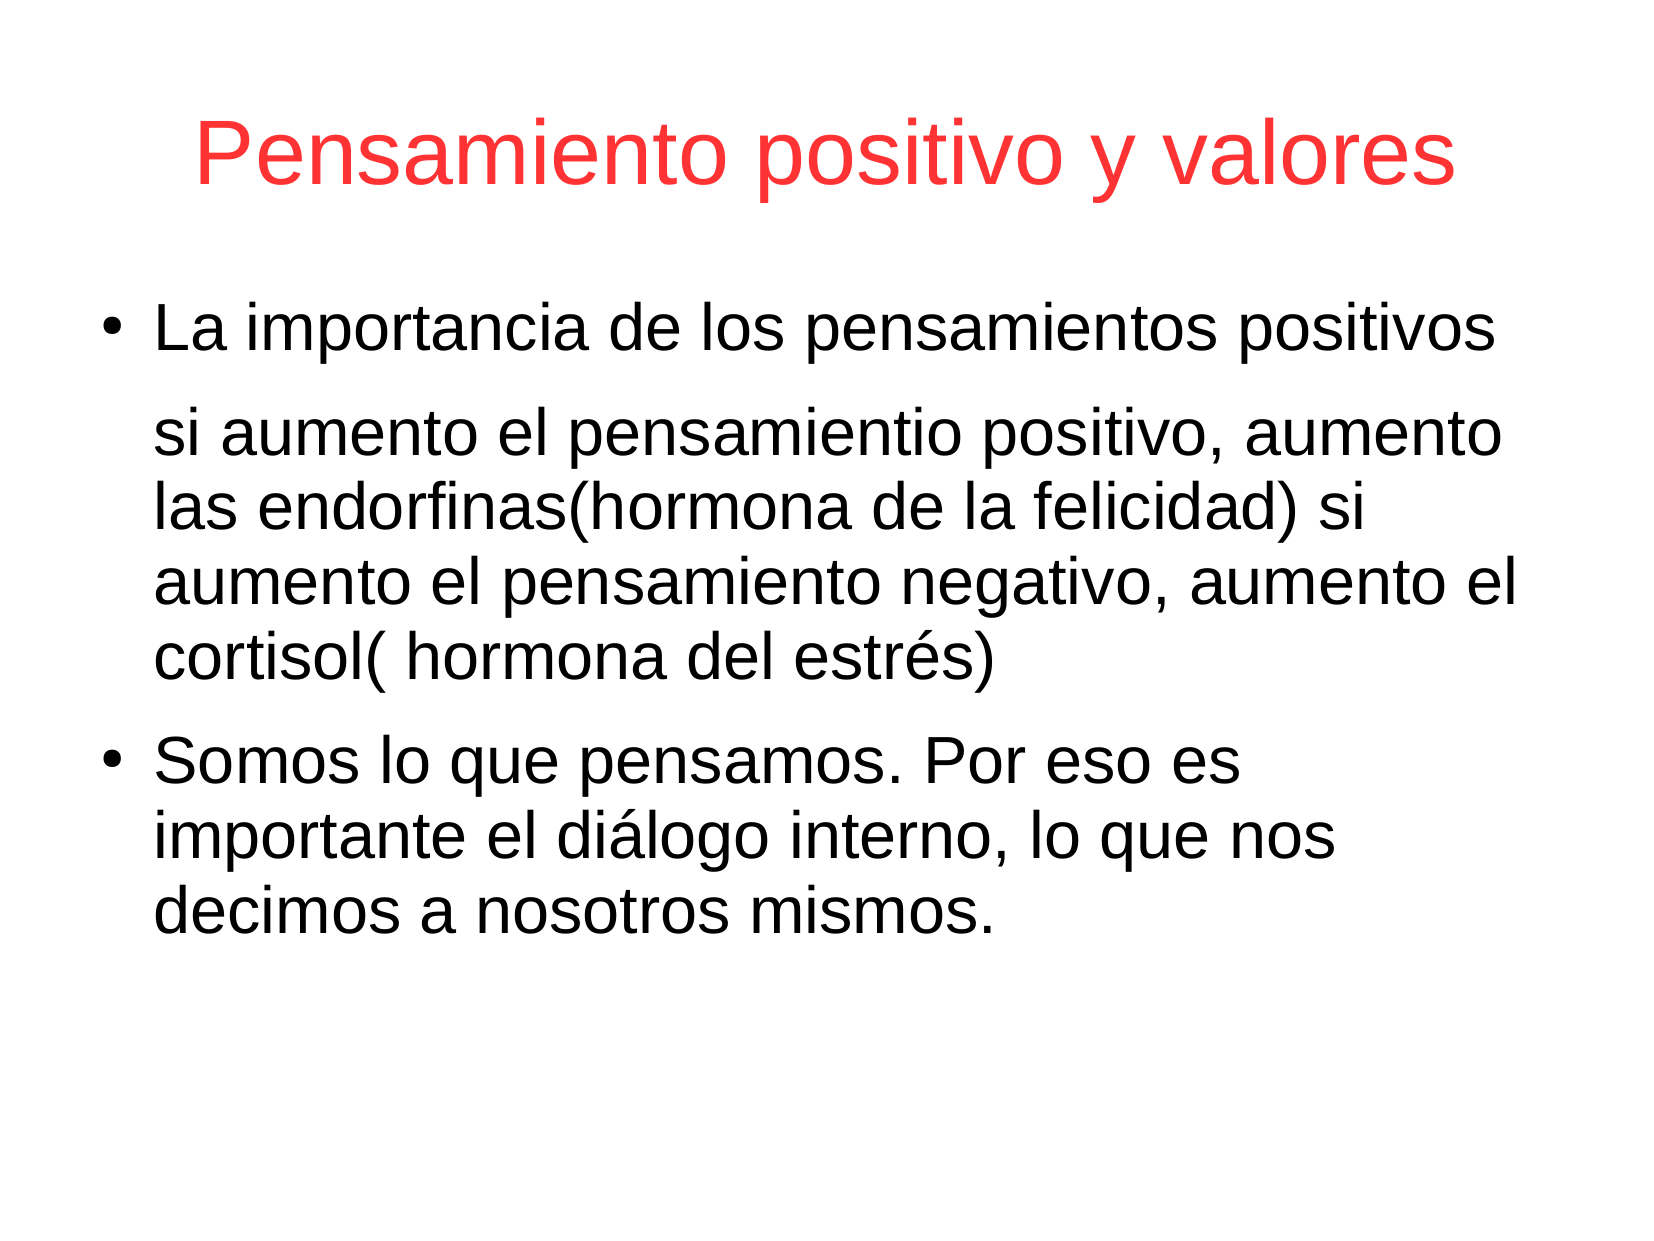

# Pensamiento positivo y valores
La importancia de los pensamientos positivos
si aumento el pensamientio positivo, aumento las endorfinas(hormona de la felicidad) si aumento el pensamiento negativo, aumento el cortisol( hormona del estrés)
Somos lo que pensamos. Por eso es importante el diálogo interno, lo que nos decimos a nosotros mismos.